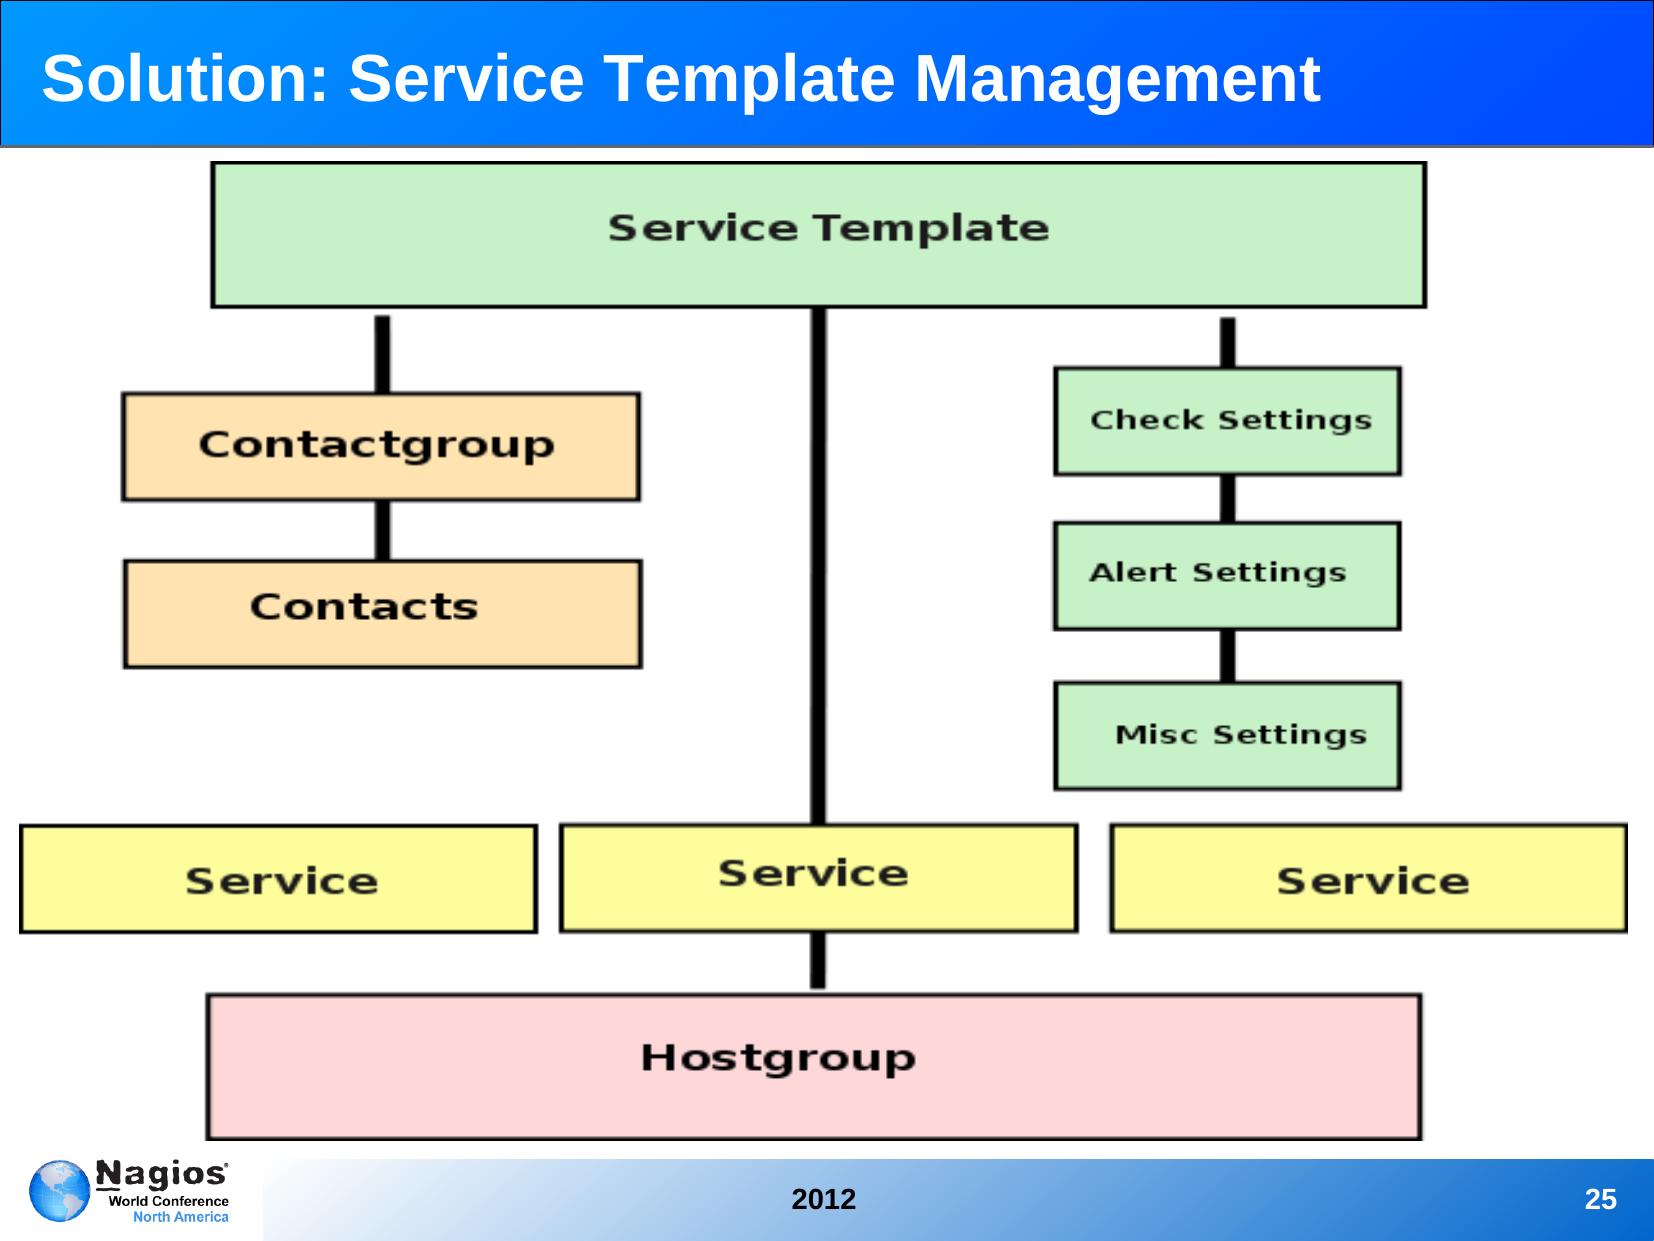

# Solution: Service Template Management
2011
25